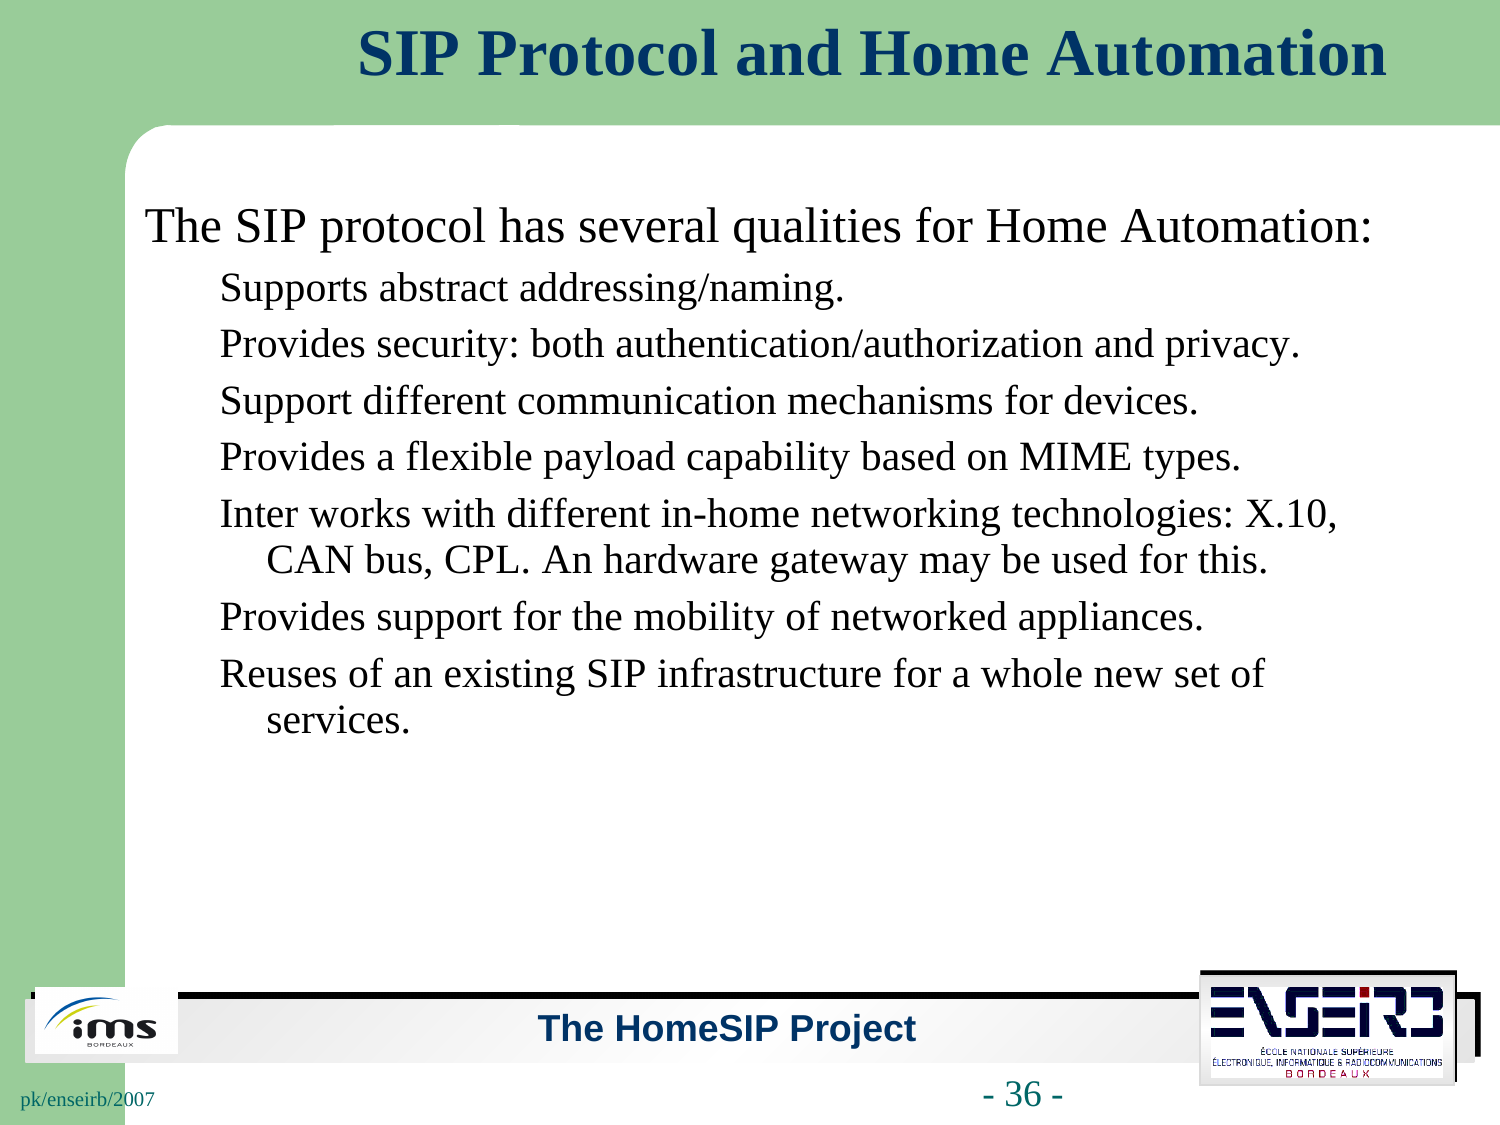

SIP Protocol and Home Automation
The SIP protocol has several qualities for Home Automation:
Supports abstract addressing/naming.
Provides security: both authentication/authorization and privacy.
Support different communication mechanisms for devices.
Provides a flexible payload capability based on MIME types.
Inter works with different in-home networking technologies: X.10, CAN bus, CPL. An hardware gateway may be used for this.
Provides support for the mobility of networked appliances.
Reuses of an existing SIP infrastructure for a whole new set of services.